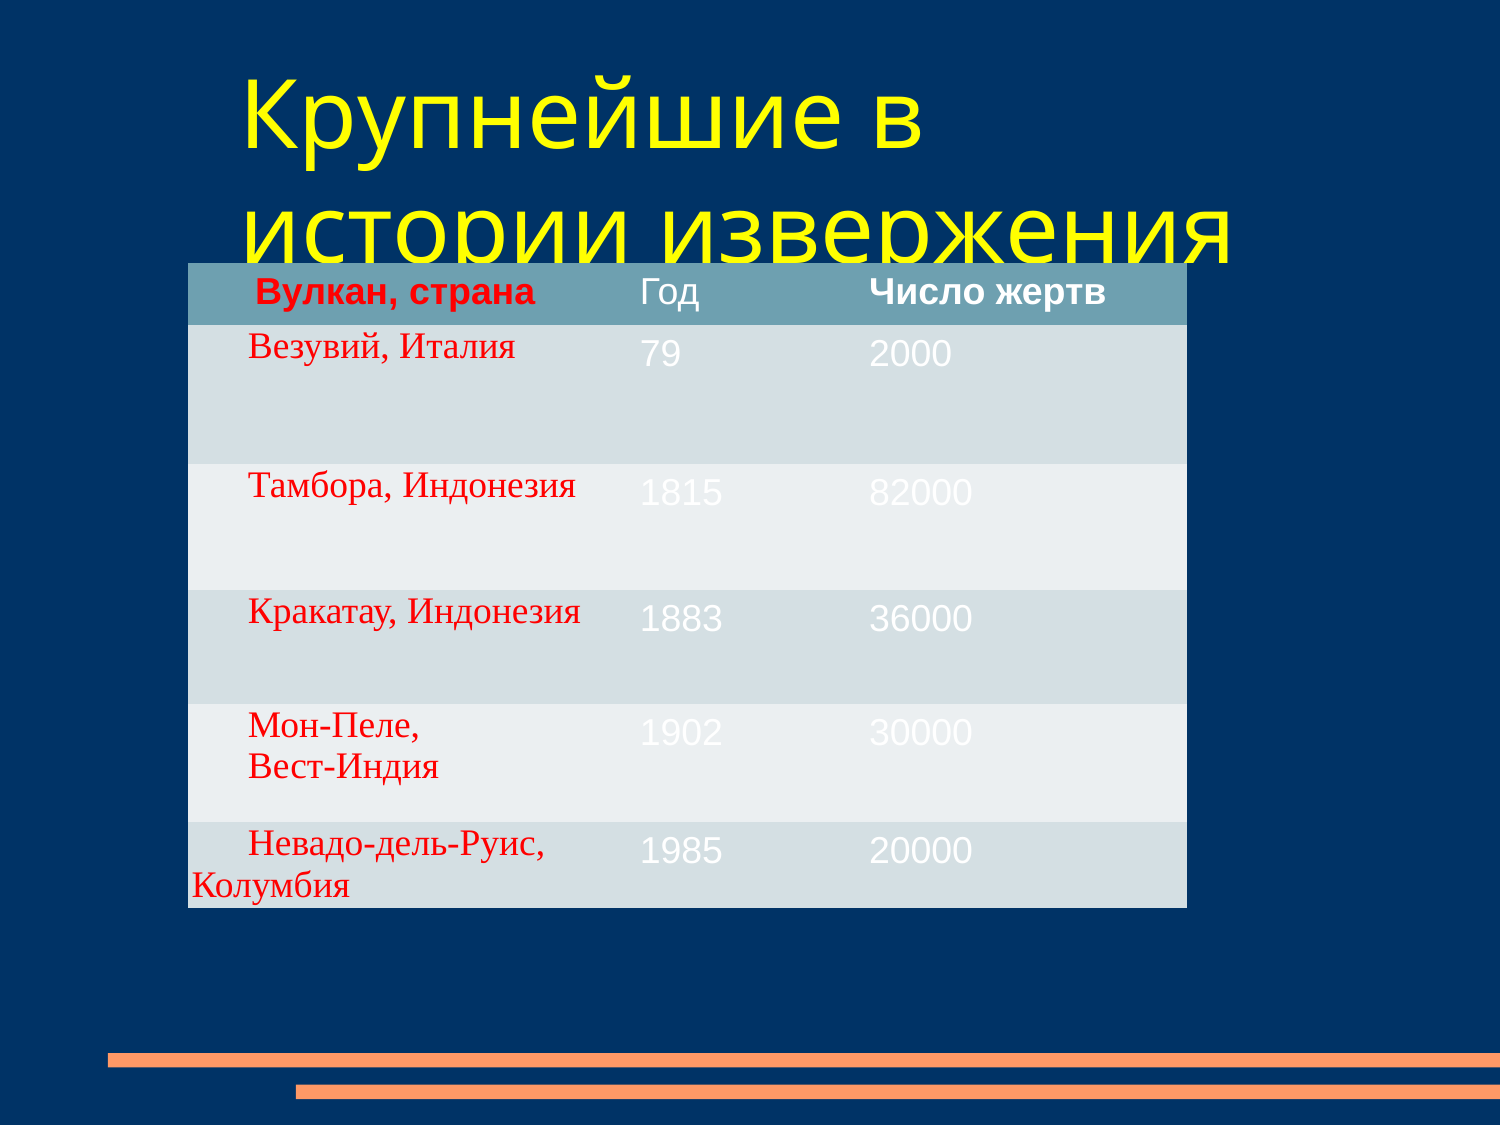

# Крупнейшие в истории извержения вулканов:
| Вулкан, страна | Год | Число жертв |
| --- | --- | --- |
| Везувий, Италия | 79 | 2000 |
| Тамбора, Индонезия | 1815 | 82000 |
| Кракатау, Индонезия | 1883 | 36000 |
| Мон-Пеле, Вест-Индия | 1902 | 30000 |
| Невадо-дель-Руис, Колумбия | 1985 | 20000 |